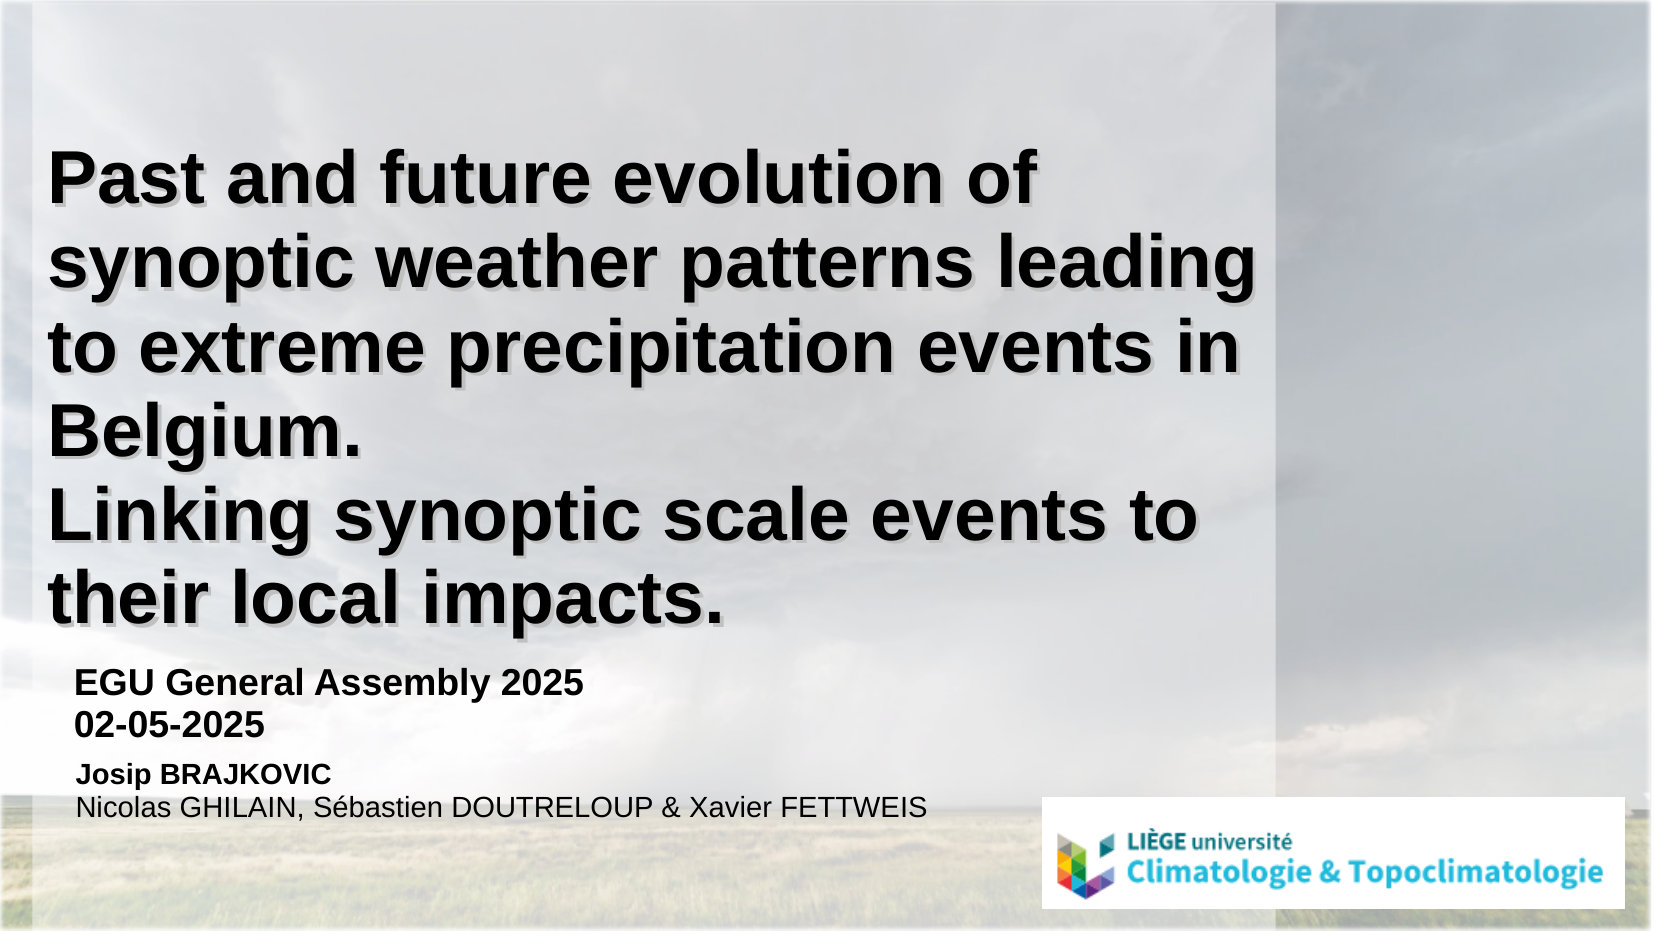

Past and future evolution of synoptic weather patterns leading to extreme precipitation events in Belgium.
Linking synoptic scale events to their local impacts.
EGU General Assembly 2025
02-05-2025
Josip BRAJKOVIC
Nicolas GHILAIN, Sébastien DOUTRELOUP & Xavier FETTWEIS